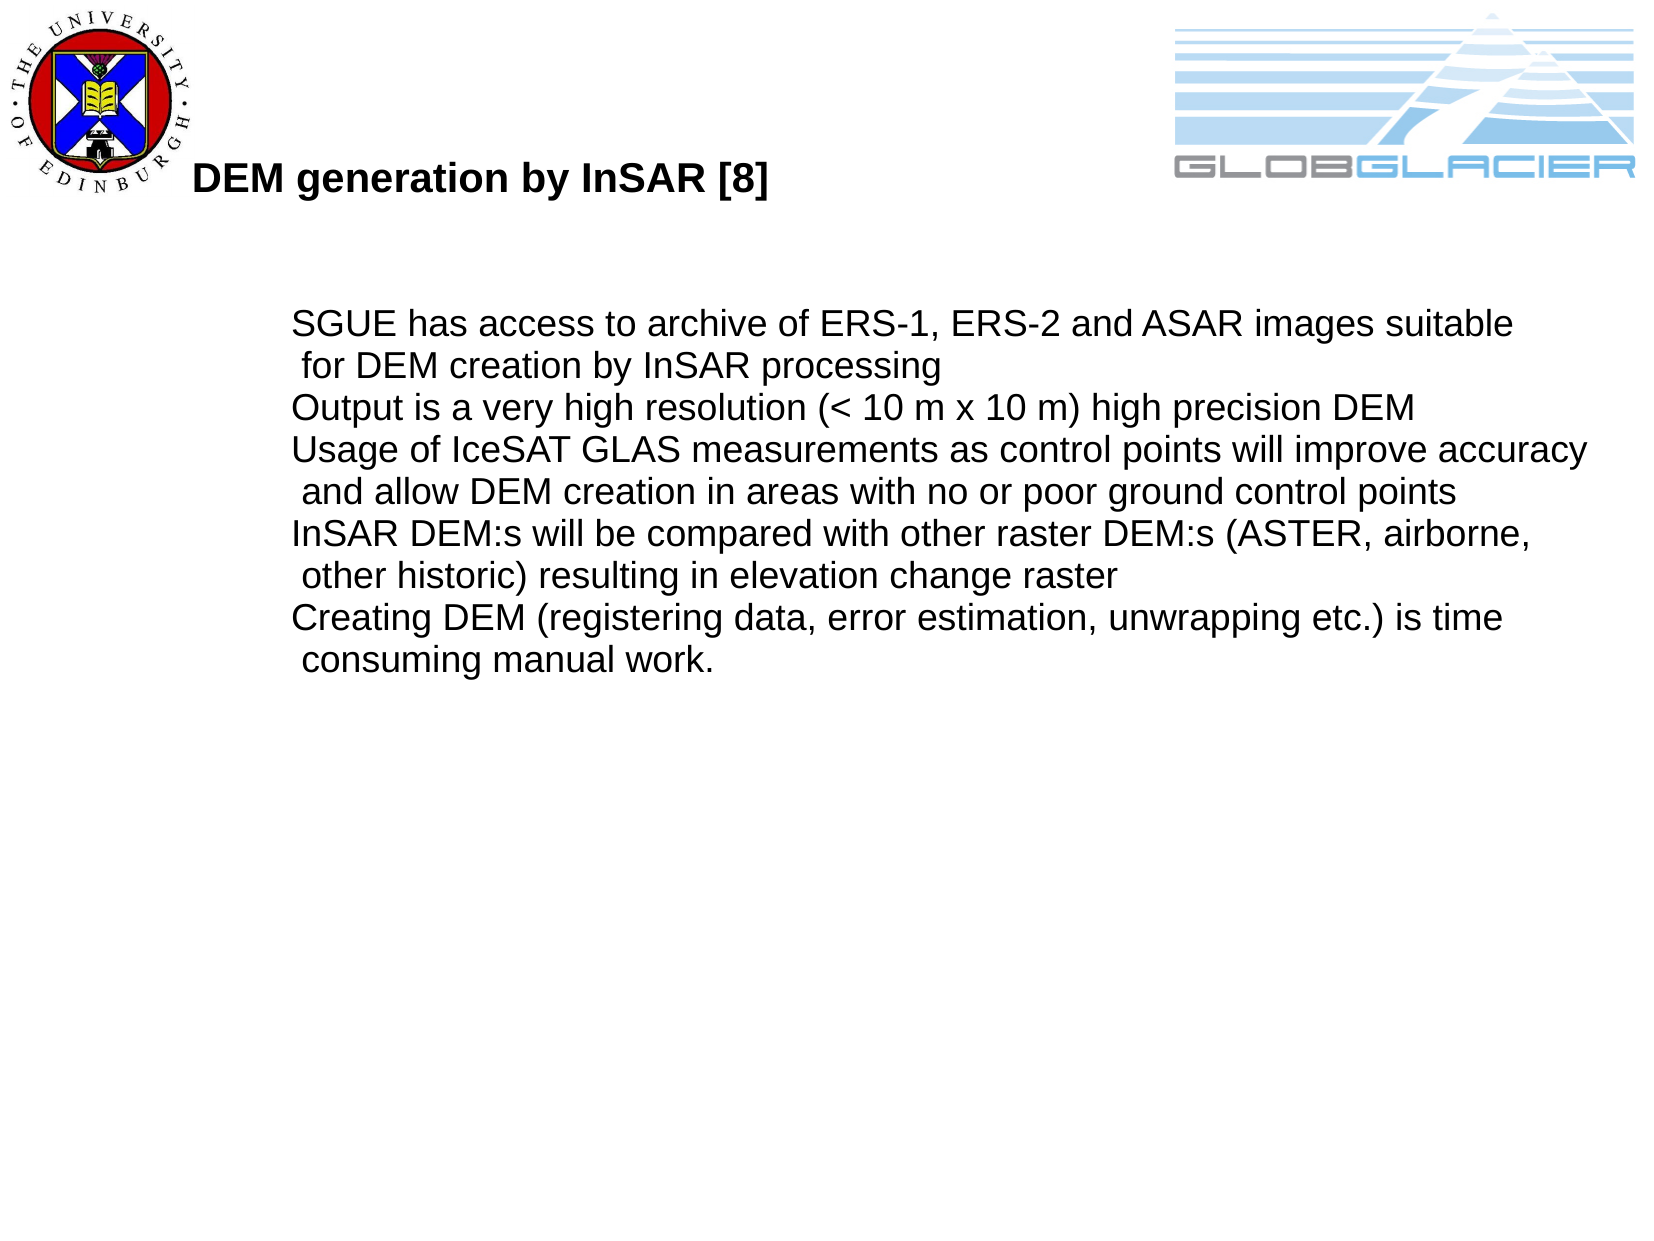

DEM generation by InSAR [8]
 SGUE has access to archive of ERS-1, ERS-2 and ASAR images suitable
 for DEM creation by InSAR processing
 Output is a very high resolution (< 10 m x 10 m) high precision DEM
 Usage of IceSAT GLAS measurements as control points will improve accuracy
 and allow DEM creation in areas with no or poor ground control points
 InSAR DEM:s will be compared with other raster DEM:s (ASTER, airborne,
 other historic) resulting in elevation change raster
 Creating DEM (registering data, error estimation, unwrapping etc.) is time
 consuming manual work.